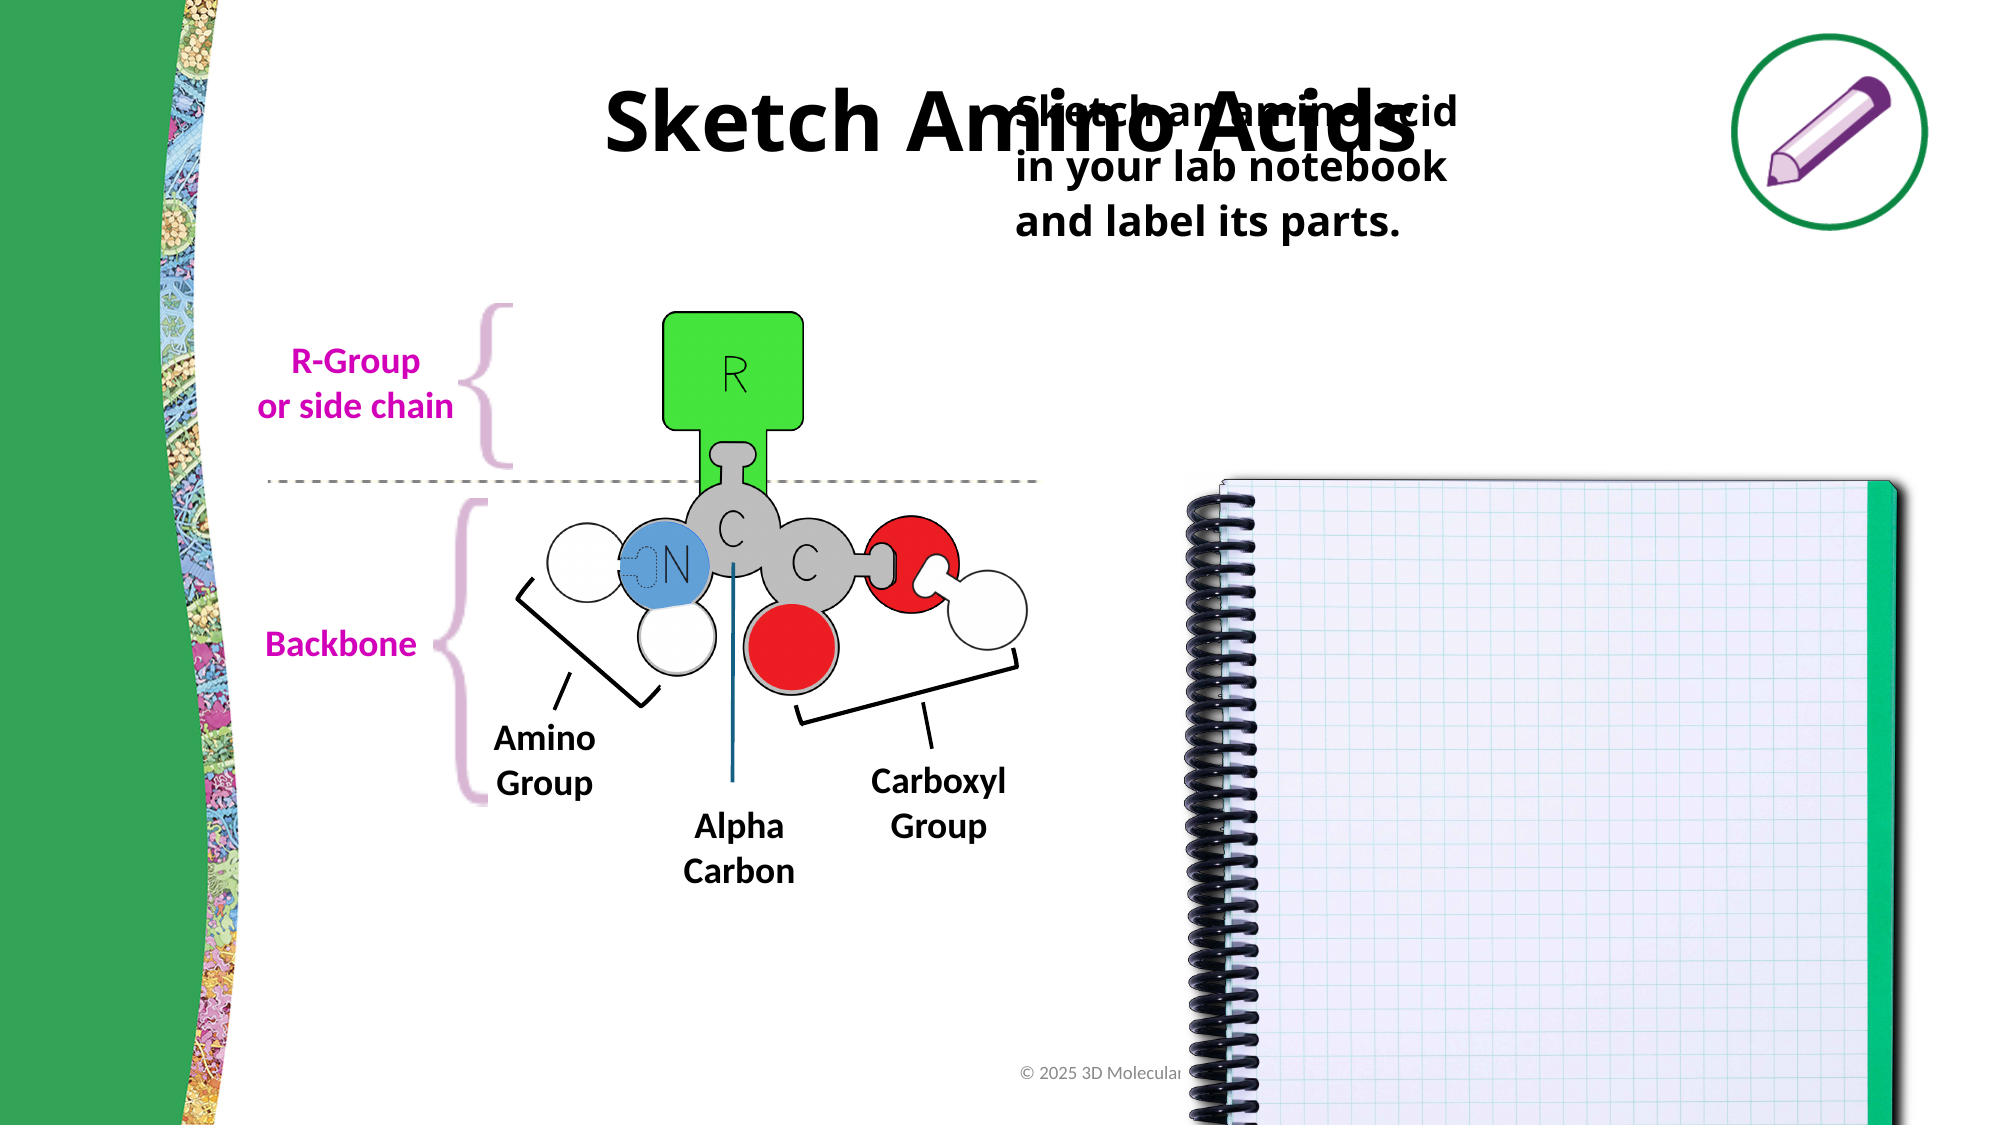

Sketch Amino Acids
# Sketch an amino acid in your lab notebook and label its parts.
R-Group
or side chain
Backbone
Amino
Group
Carboxyl Group
Alpha
Carbon